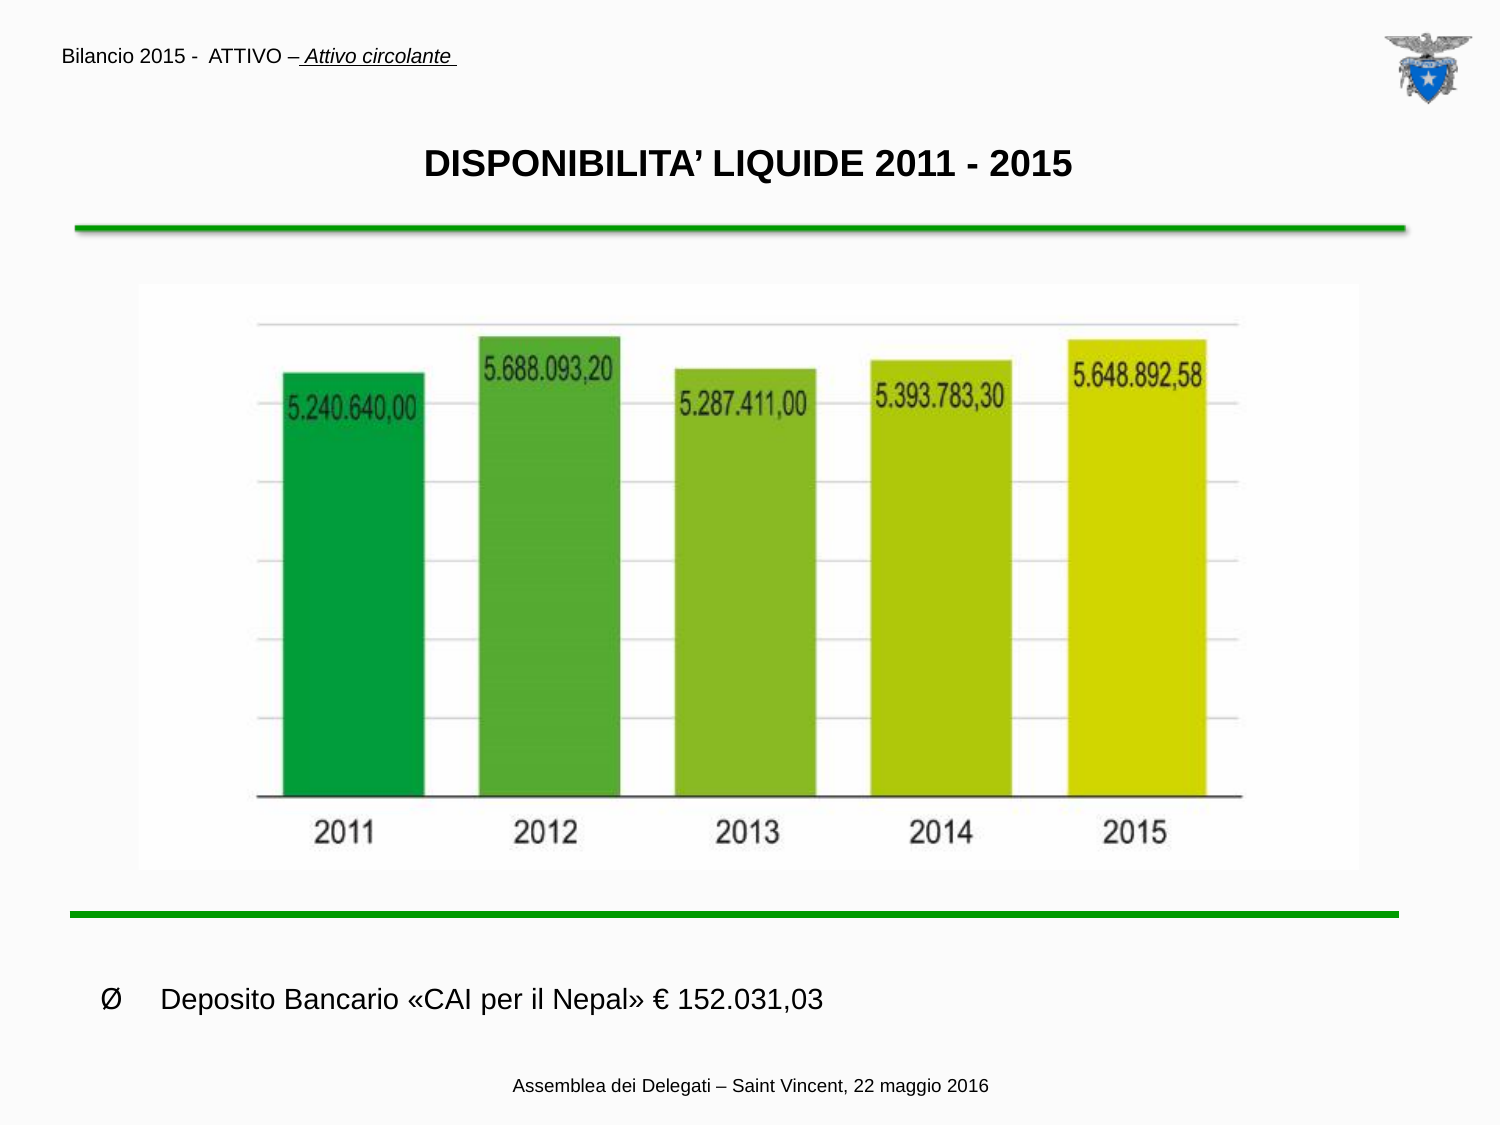

Bilancio 2015 - ATTIVO – Attivo circolante
DISPONIBILITA’ LIQUIDE 2011 - 2015
 Deposito Bancario «CAI per il Nepal» € 152.031,03
Assemblea dei Delegati – Saint Vincent, 22 maggio 2016